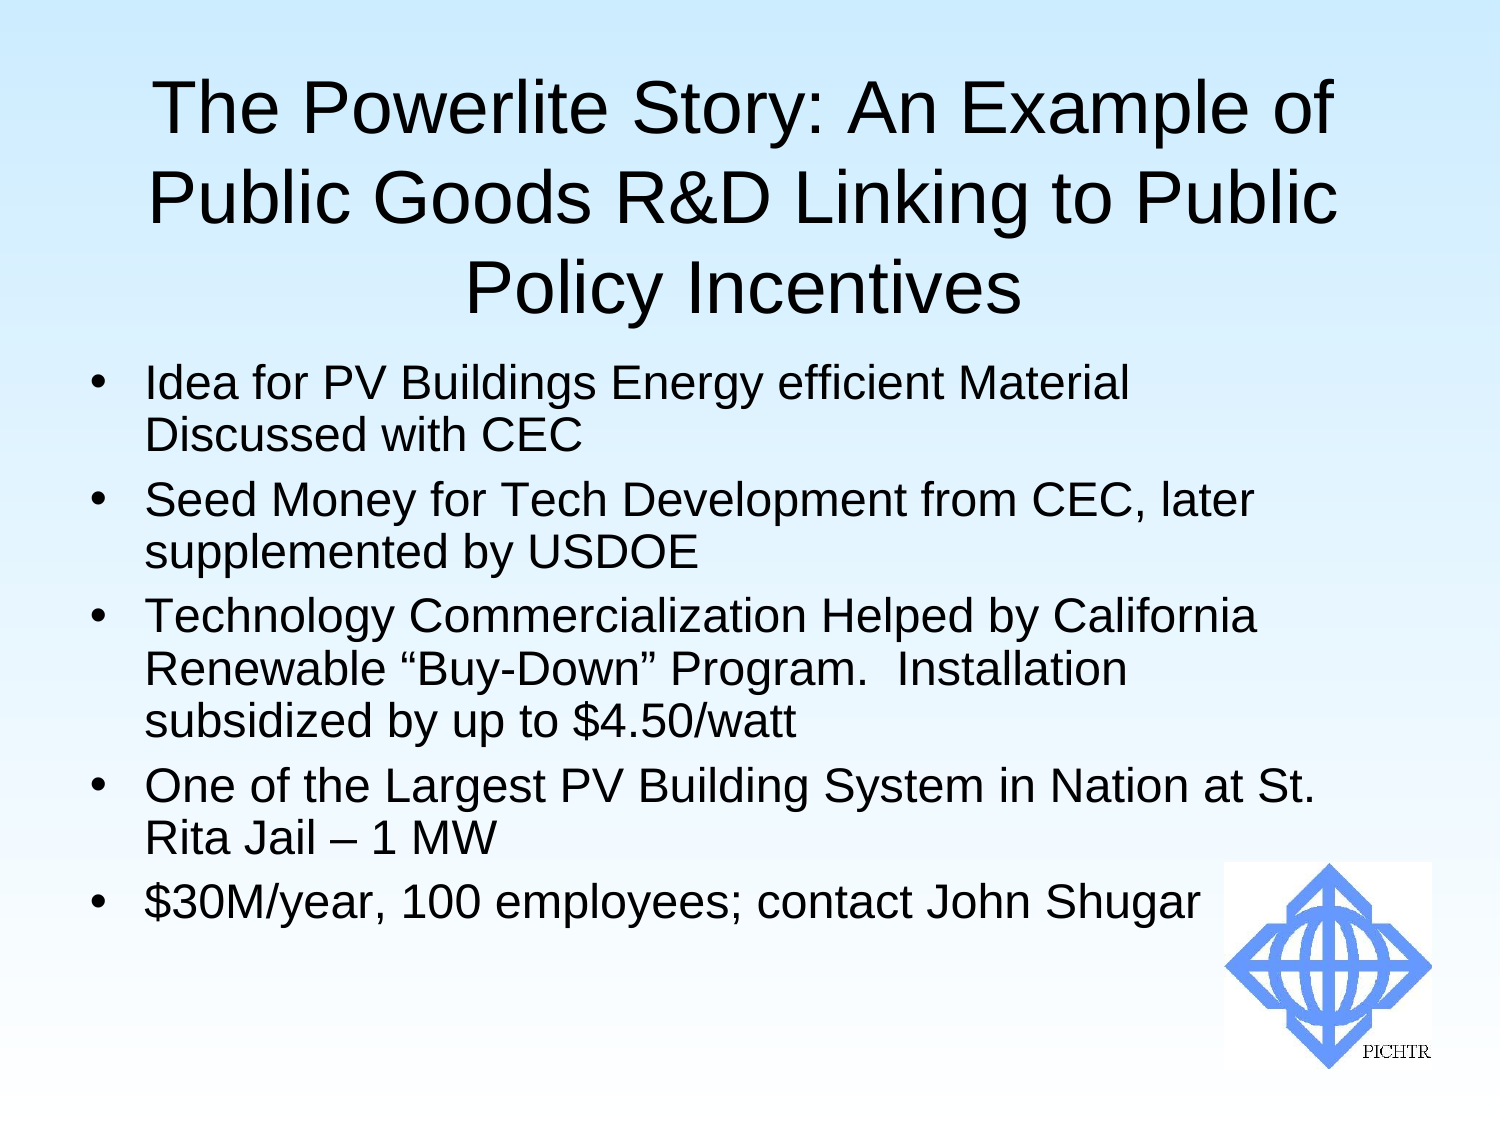

# The Powerlite Story: An Example of Public Goods R&D Linking to Public Policy Incentives
Idea for PV Buildings Energy efficient Material Discussed with CEC
Seed Money for Tech Development from CEC, later supplemented by USDOE
Technology Commercialization Helped by California Renewable “Buy-Down” Program. Installation subsidized by up to $4.50/watt
One of the Largest PV Building System in Nation at St. Rita Jail – 1 MW
$30M/year, 100 employees; contact John Shugar